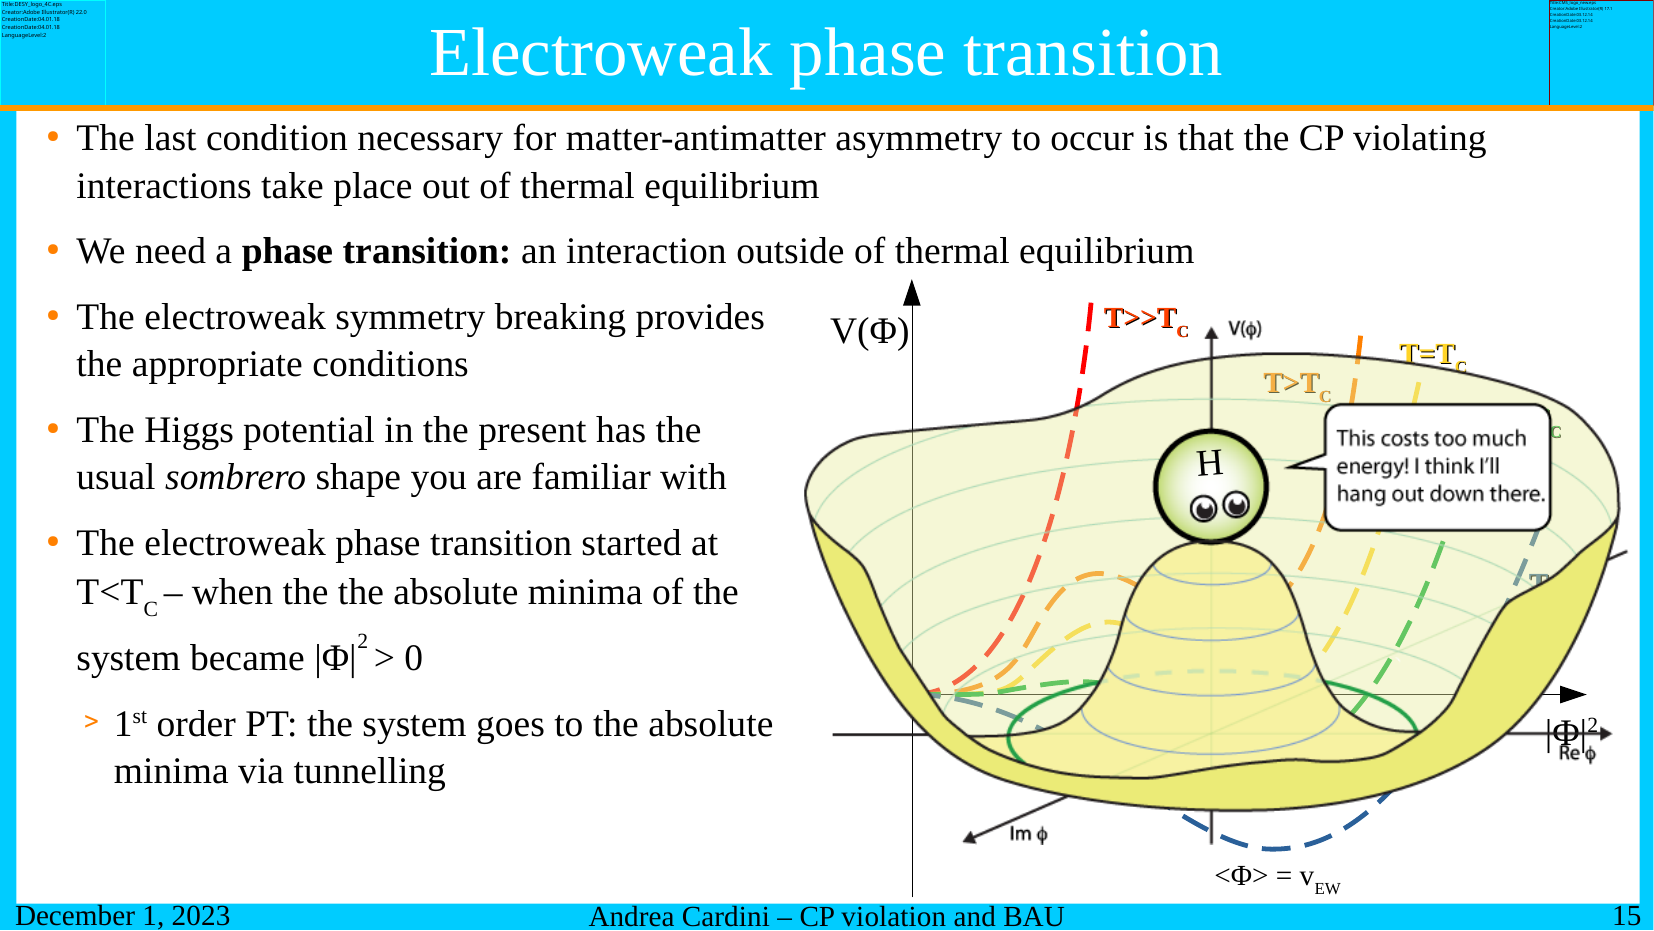

Electroweak phase transition
# The last condition necessary for matter-antimatter asymmetry to occur is that the CP violating interactions take place out of thermal equilibrium
We need a phase transition: an interaction outside of thermal equilibrium
The electroweak symmetry breaking provides
the appropriate conditions
The Higgs potential in the present has the
usual sombrero shape you are familiar with
The electroweak phase transition started at
T<TC – when the the absolute minima of the
system became |Φ|2 > 0
1st order PT: the system goes to the absolute
minima via tunnelling
T>>TC
V(Φ)
T=TC
T>TC
T<TC
T=0
|Φ|2
<Φ> = vEW
Η
15